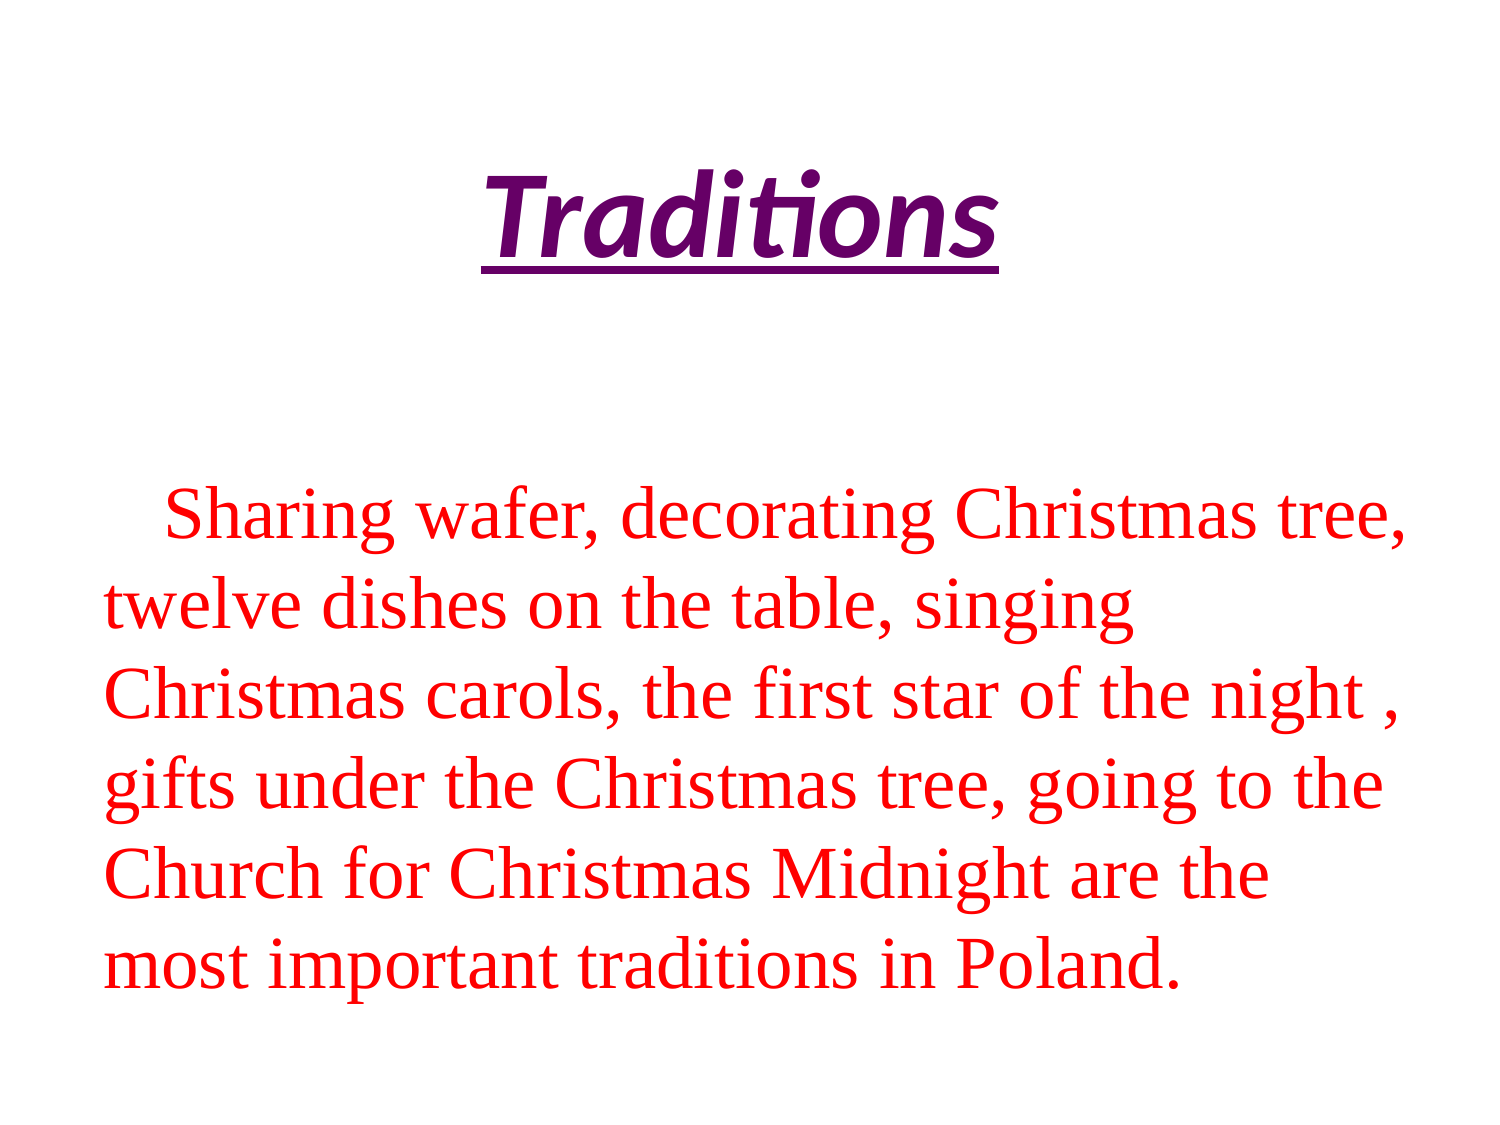

# Traditions
 Sharing wafer, decorating Christmas tree, twelve dishes on the table, singing Christmas carols, the first star of the night , gifts under the Christmas tree, going to the Church for Christmas Midnight are the most important traditions in Poland.